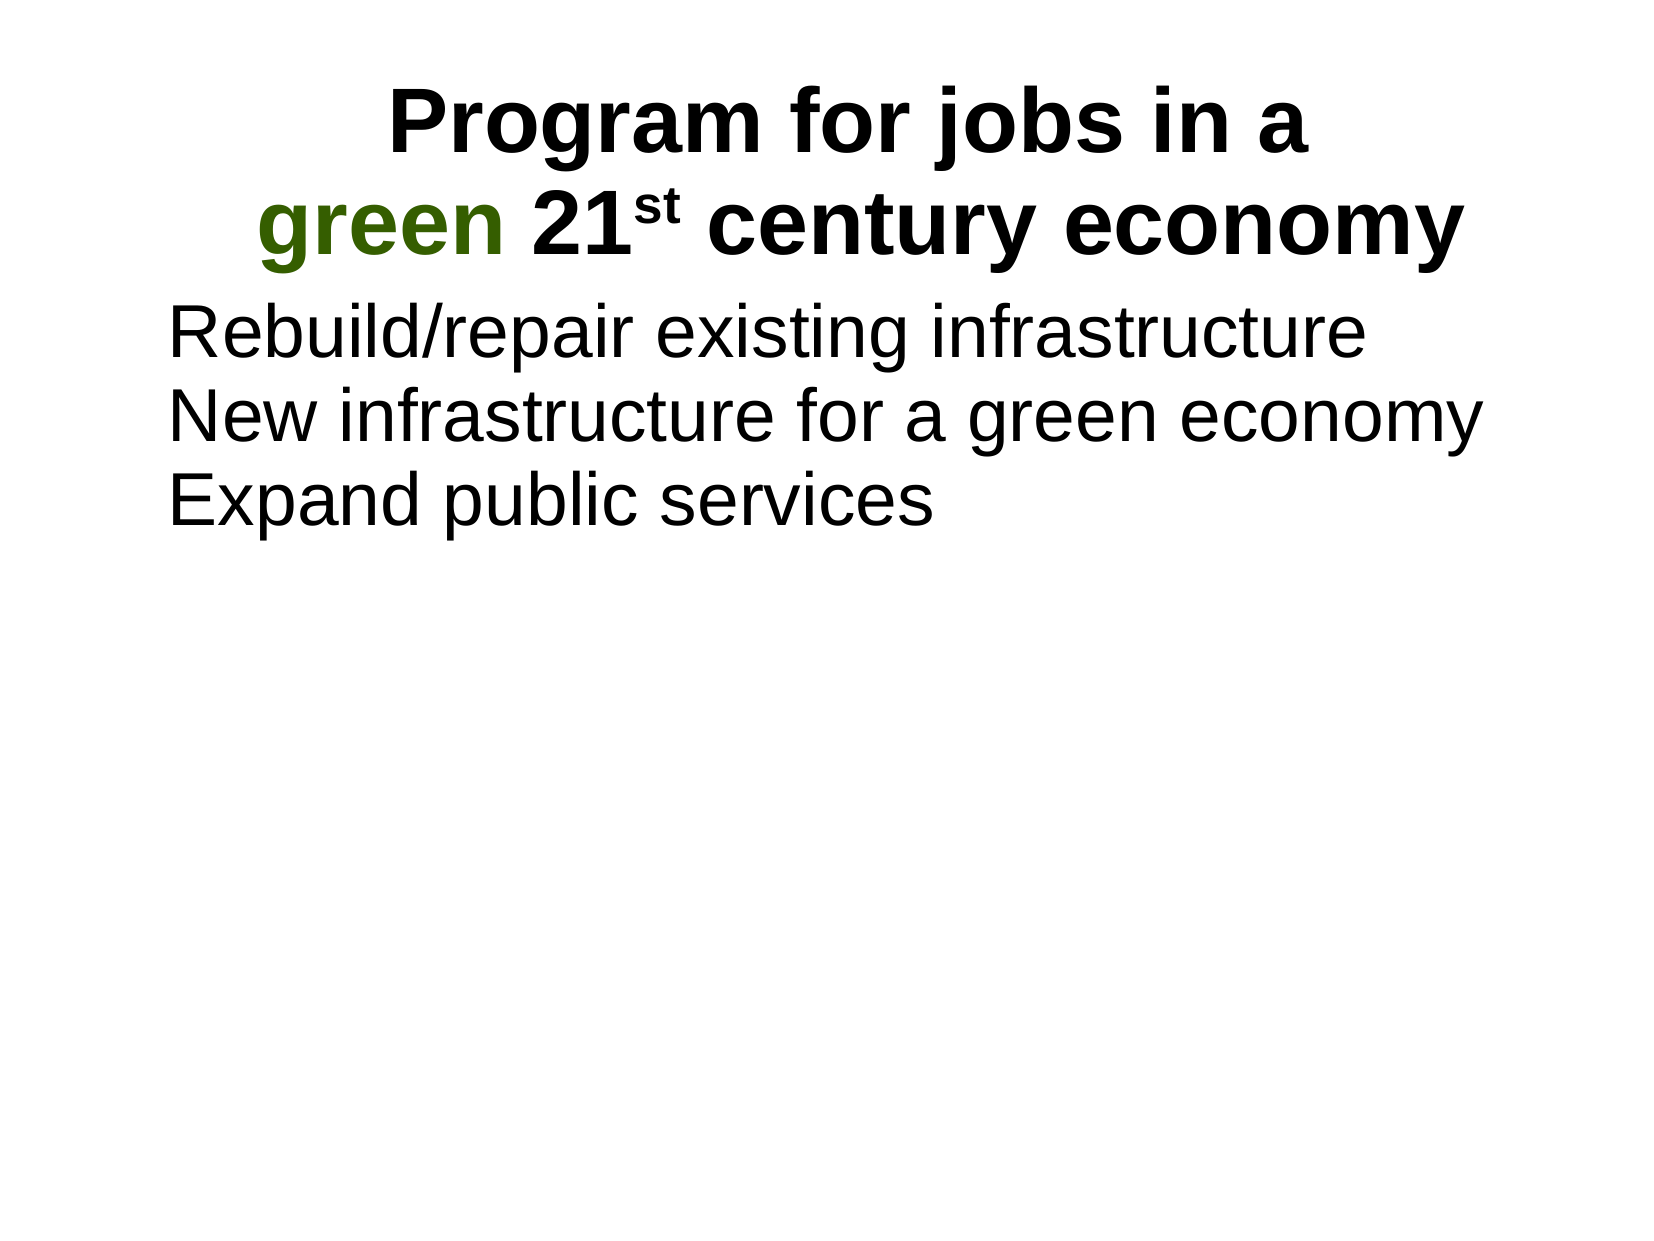

Program for jobs in a
green 21st century economy
Rebuild/repair existing infrastructure
New infrastructure for a green economy
Expand public services